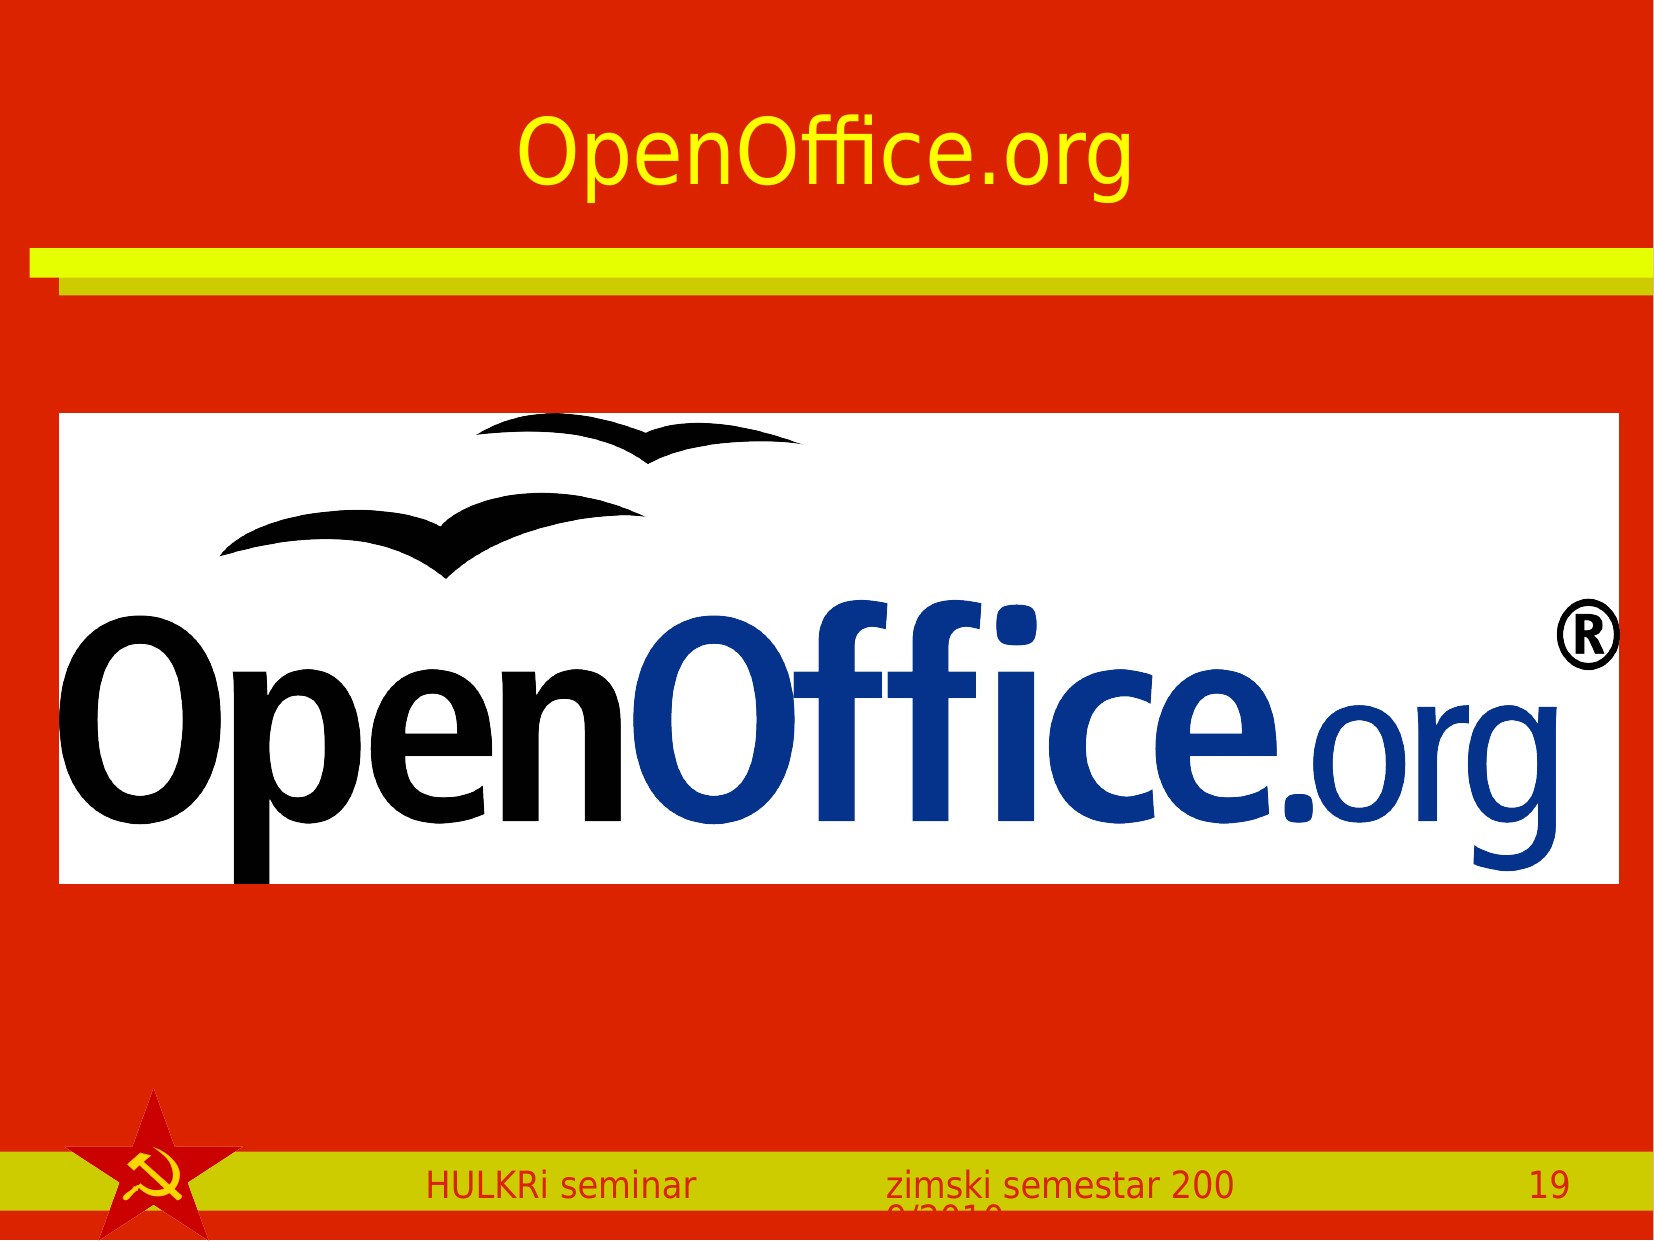

# OpenOffice.org
HULKRi seminar
zimski semestar 2009/2010.
19